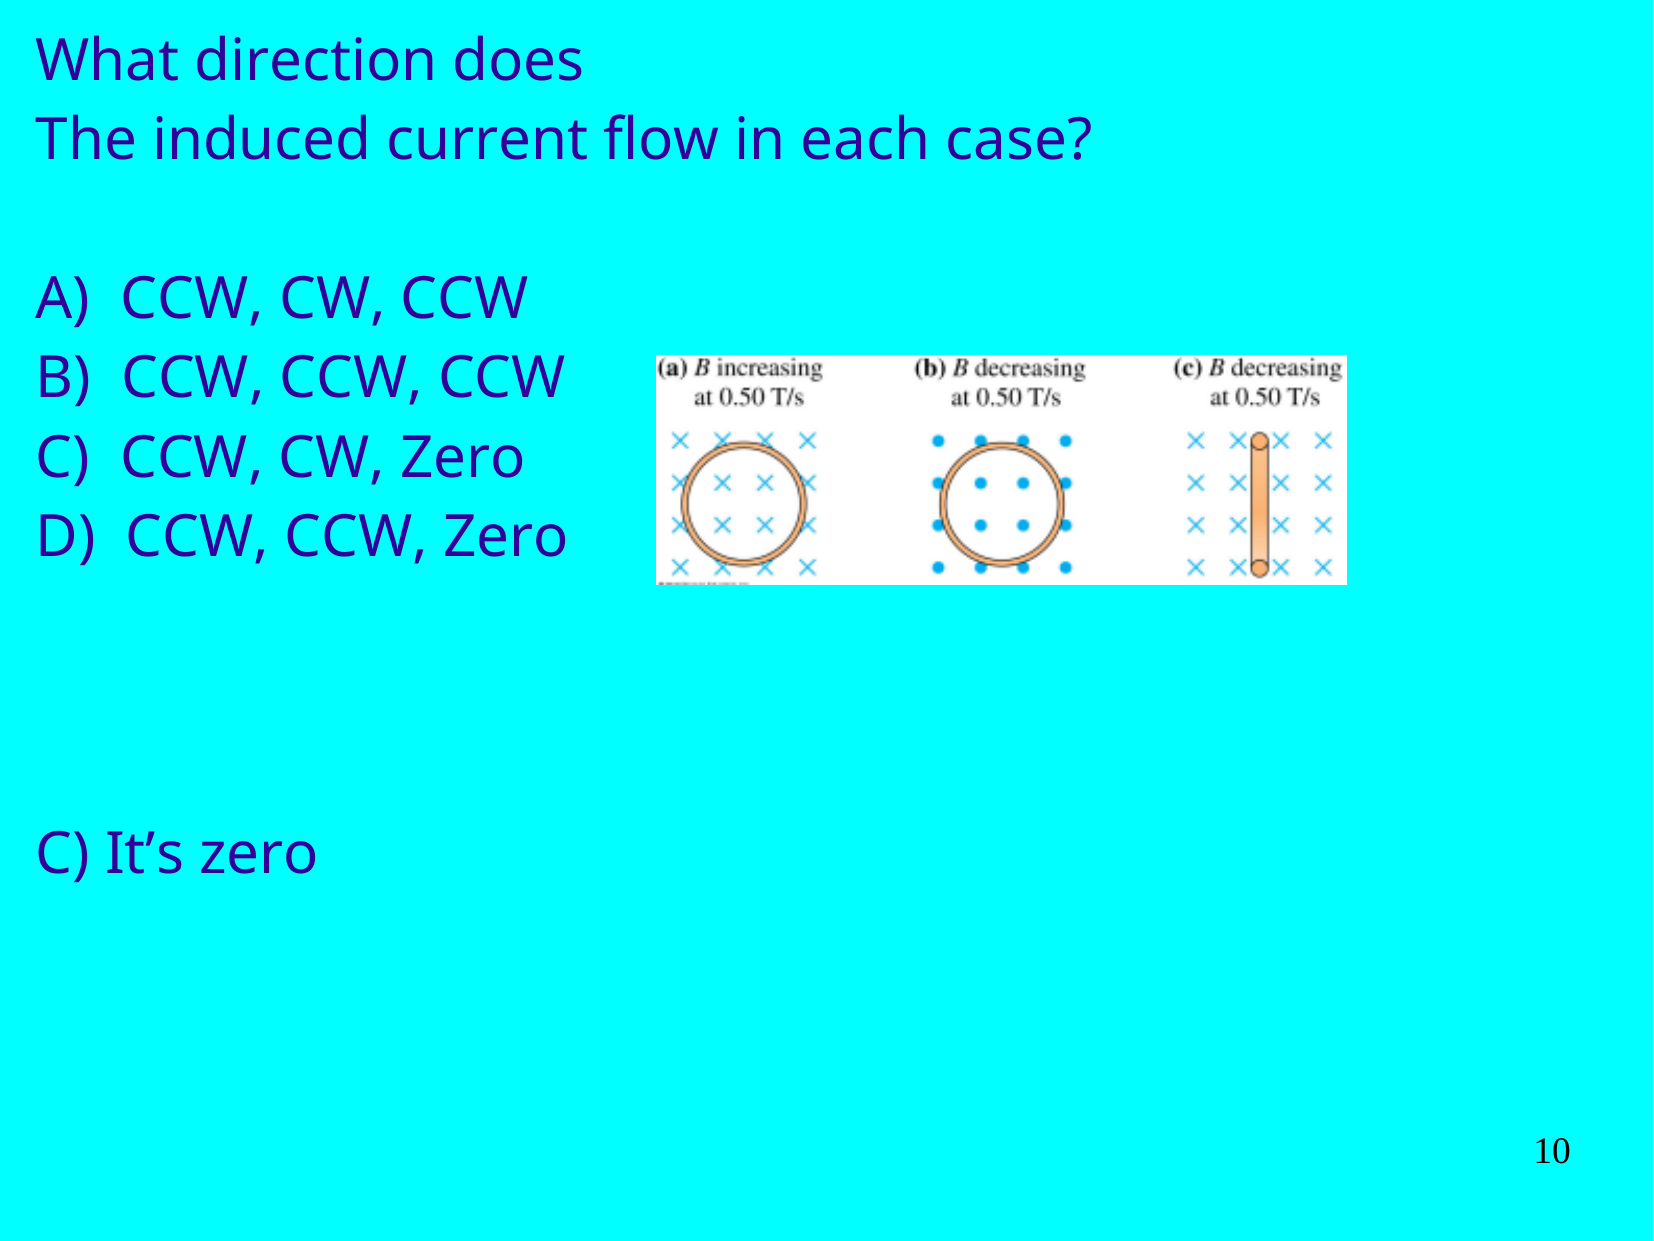

What direction does
The induced current flow in each case?
A) CCW, CW, CCW
B) CCW, CCW, CCW
C) CCW, CW, Zero
D) CCW, CCW, Zero
C) It’s zero
10